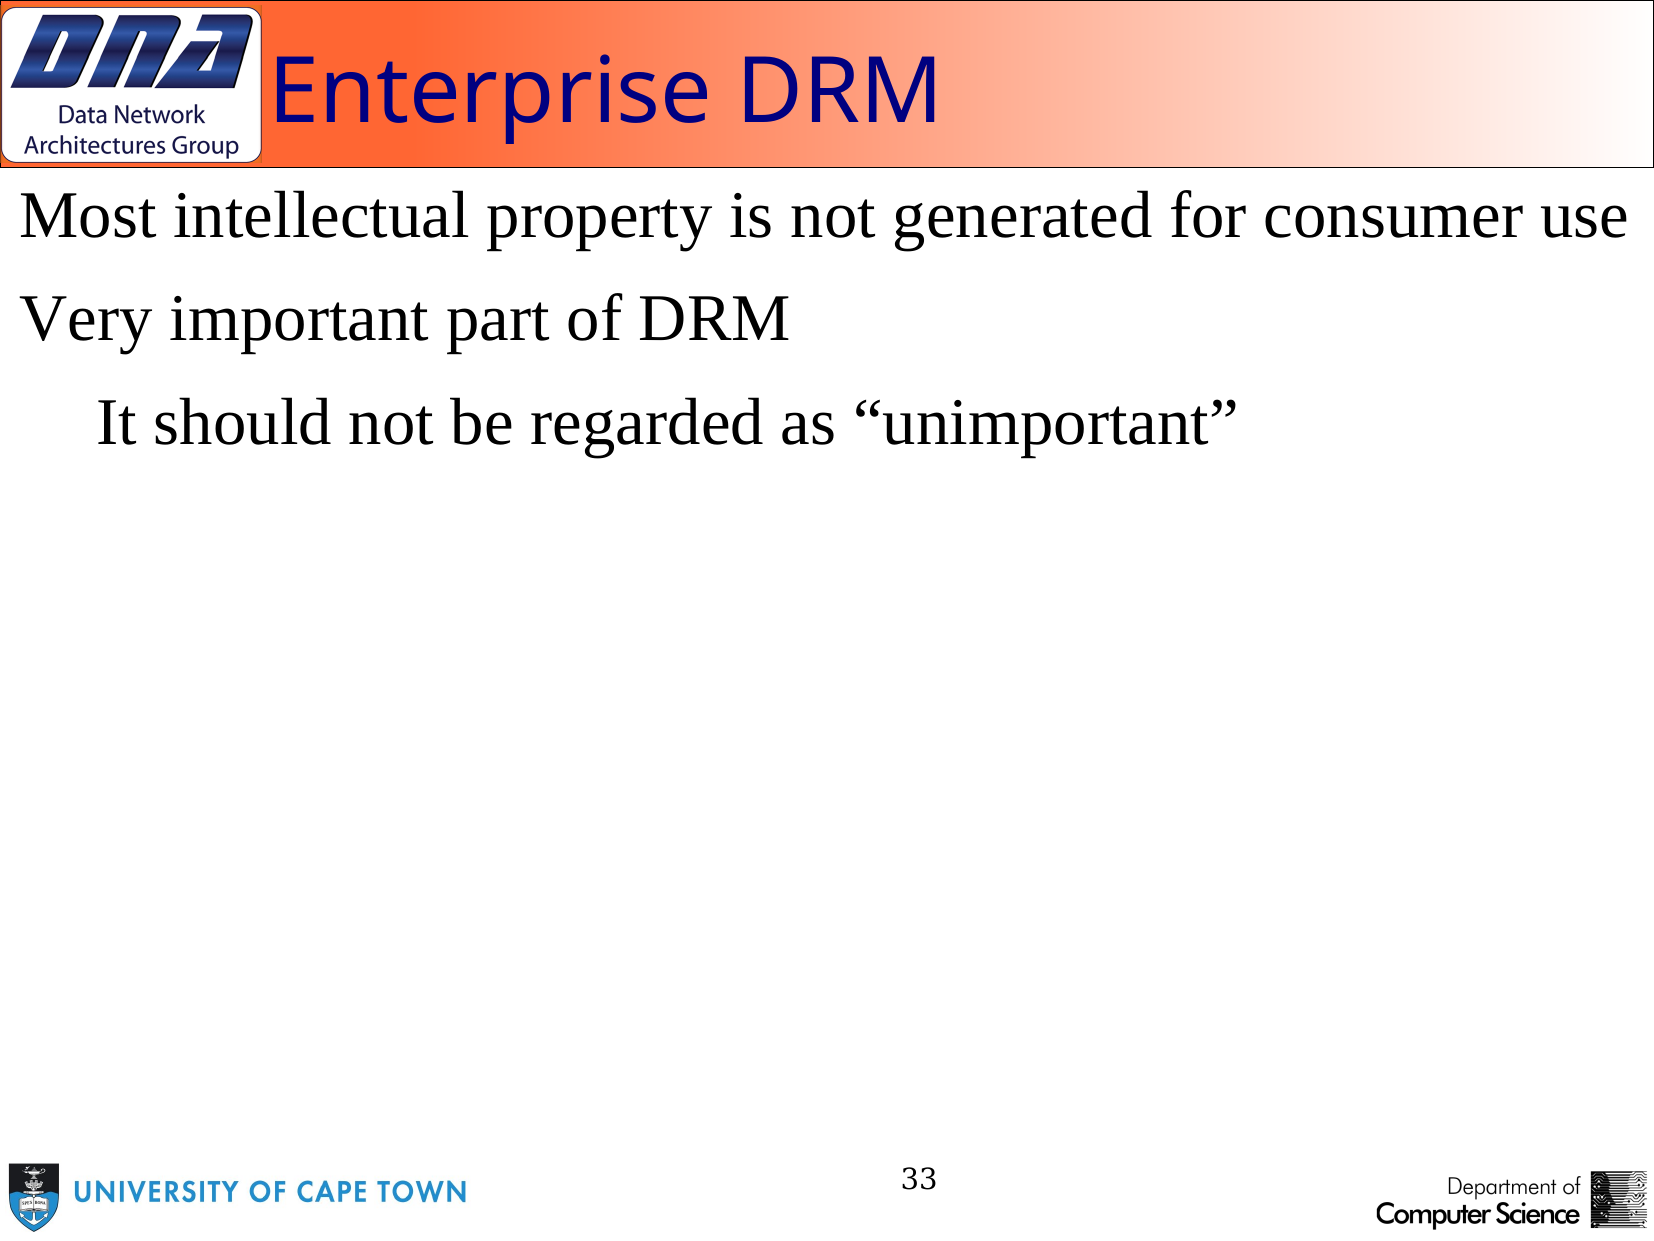

# Enterprise DRM
Most intellectual property is not generated for consumer use
Very important part of DRM
It should not be regarded as “unimportant”
33